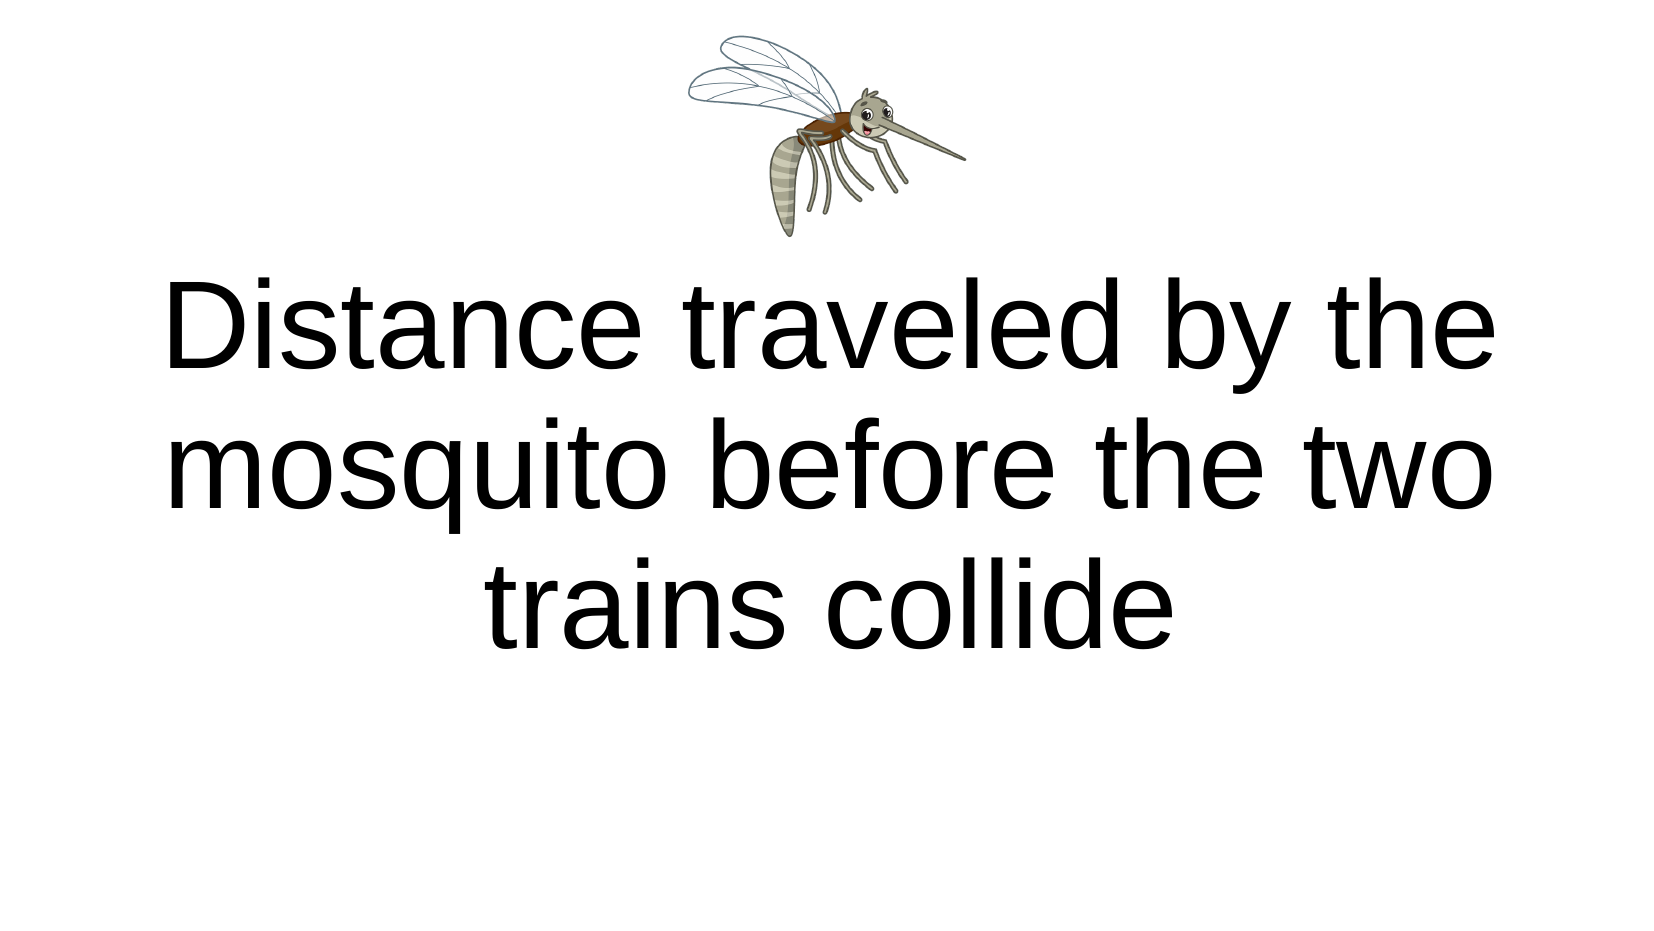

# Distance traveled by the mosquito before the two trains collide